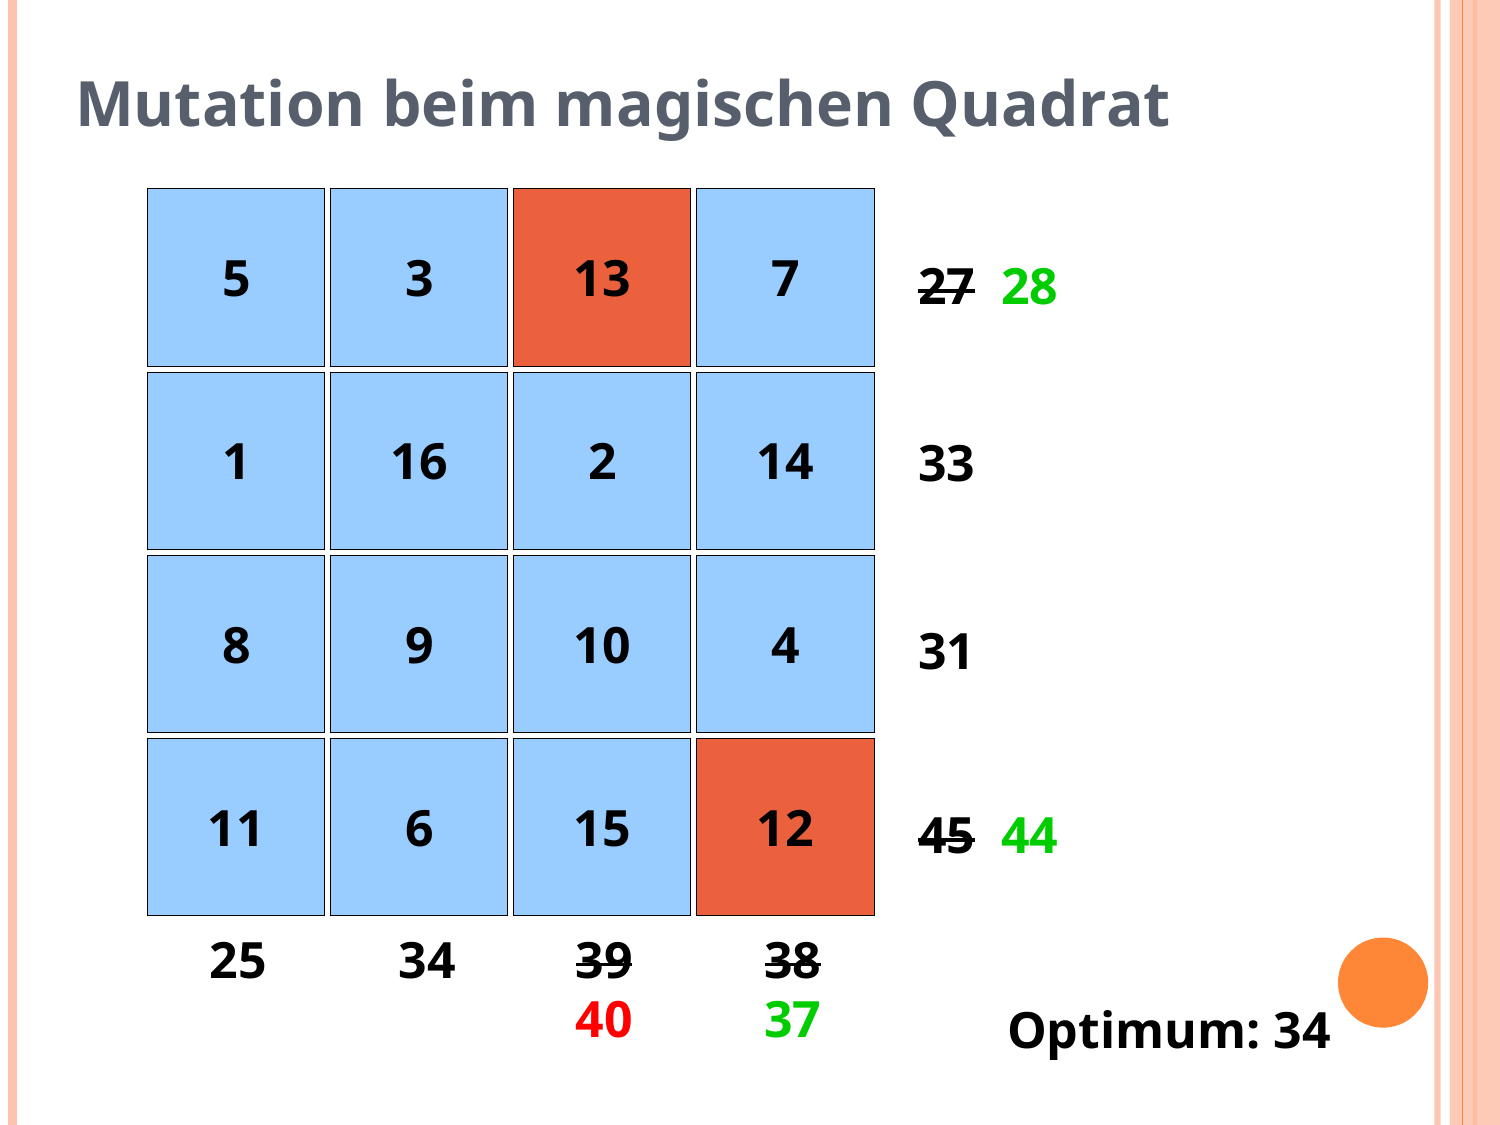

# Mutation beim magischen Quadrat
5
3
13
7
27
28
1
16
2
14
33
8
9
10
4
31
11
6
15
12
44
45
25
34
39
38
40
37
Optimum: 34